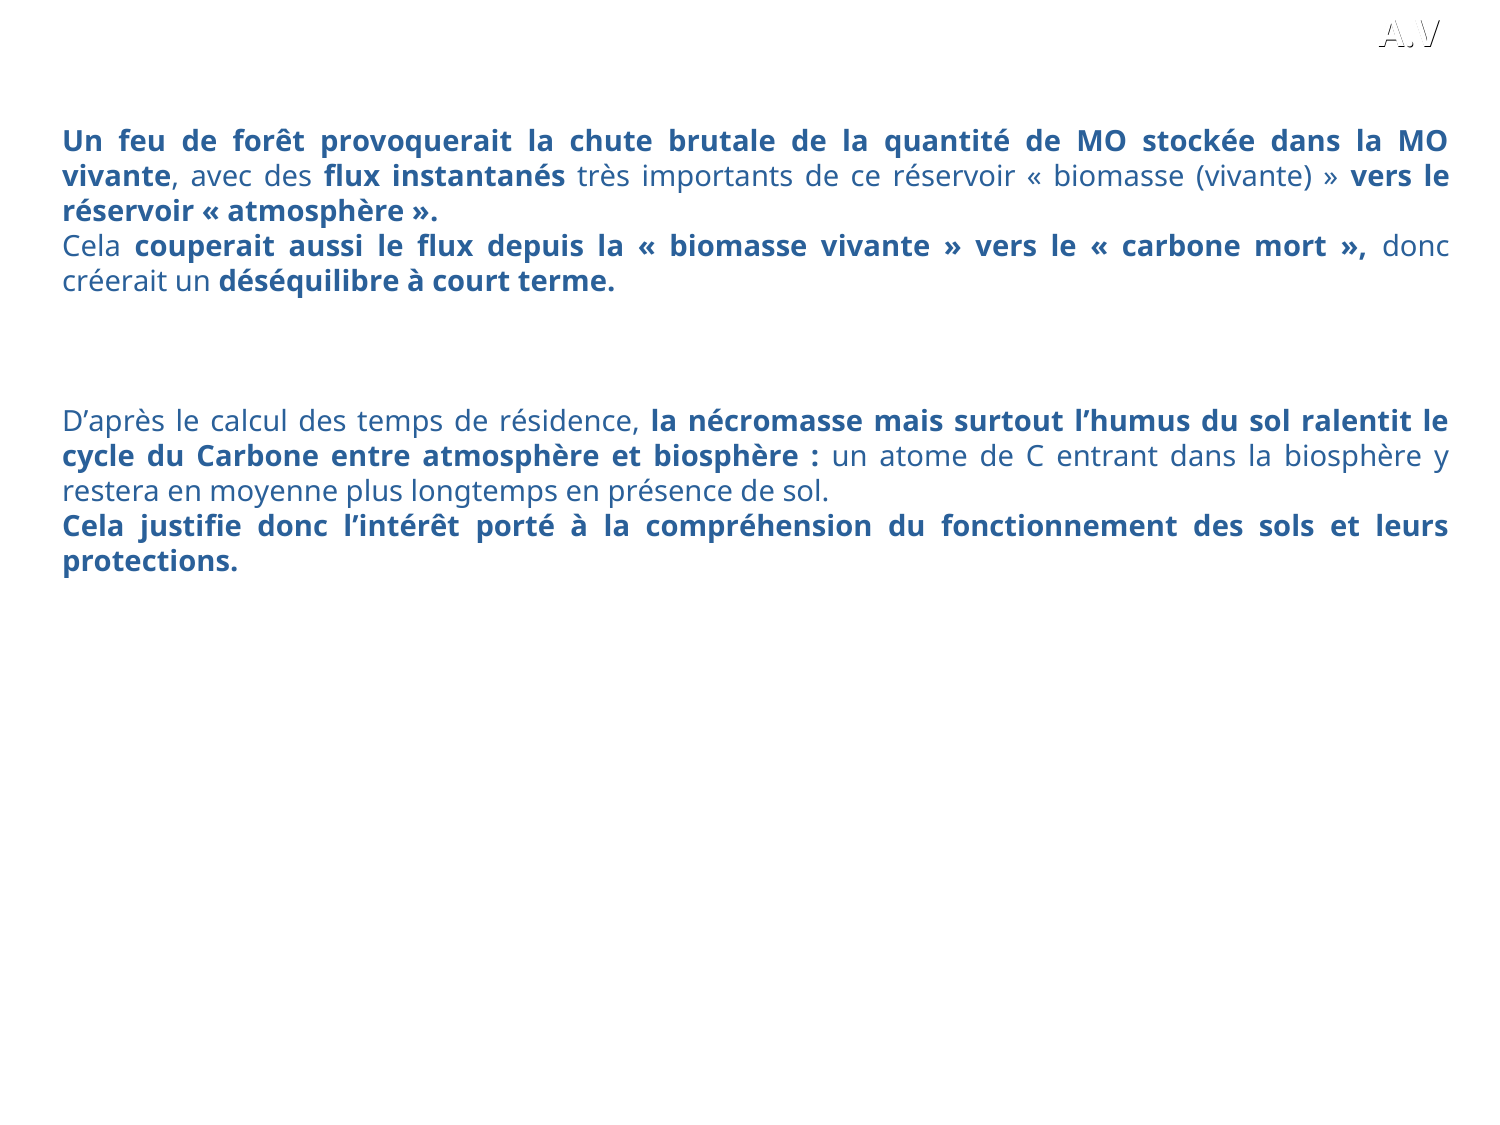

A.V
Un feu de forêt provoquerait la chute brutale de la quantité de MO stockée dans la MO vivante, avec des flux instantanés très importants de ce réservoir « biomasse (vivante) » vers le réservoir « atmosphère ».
Cela couperait aussi le flux depuis la « biomasse vivante » vers le « carbone mort », donc créerait un déséquilibre à court terme.
D’après le calcul des temps de résidence, la nécromasse mais surtout l’humus du sol ralentit le cycle du Carbone entre atmosphère et biosphère : un atome de C entrant dans la biosphère y restera en moyenne plus longtemps en présence de sol.
Cela justifie donc l’intérêt porté à la compréhension du fonctionnement des sols et leurs protections.